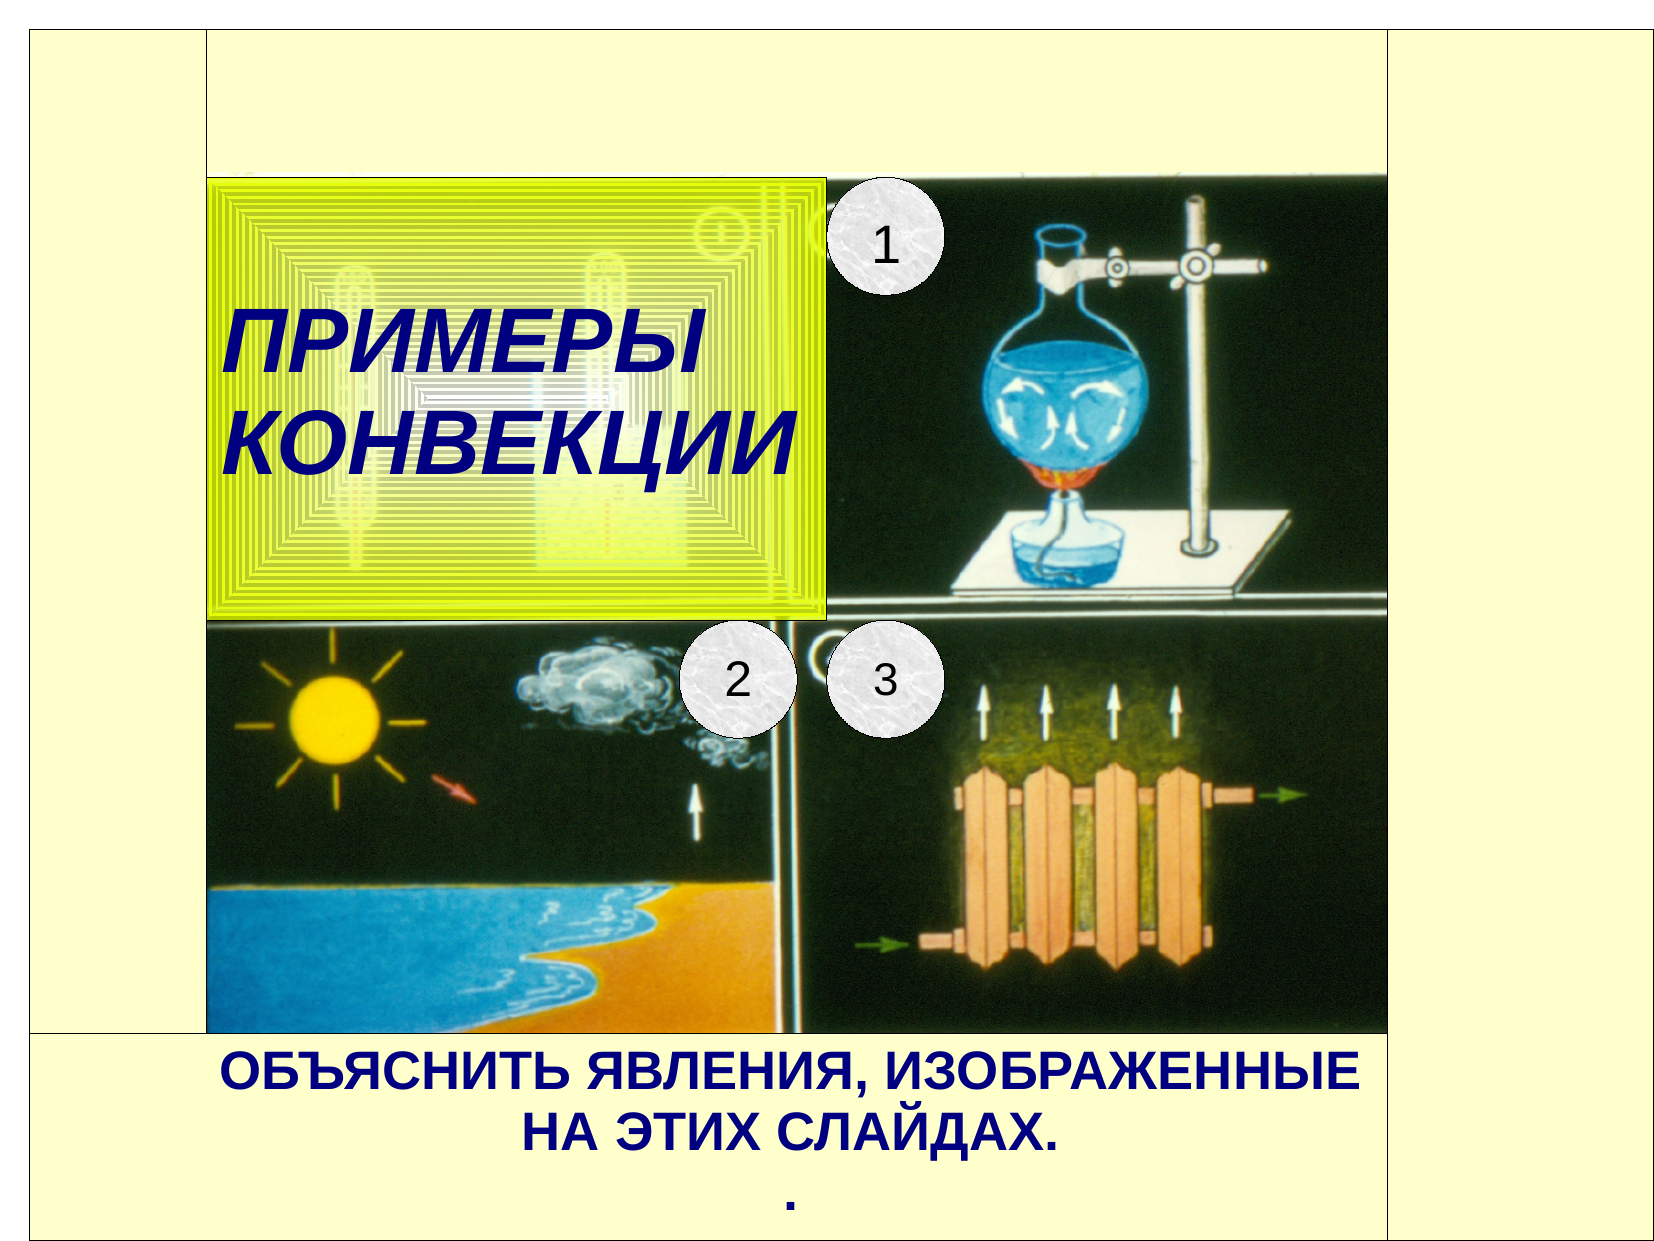

1
ПРИМЕРЫ
КОНВЕКЦИИ
2
3
ОБЪЯСНИТЬ ЯВЛЕНИЯ, ИЗОБРАЖЕННЫЕ НА ЭТИХ СЛАЙДАХ.
.